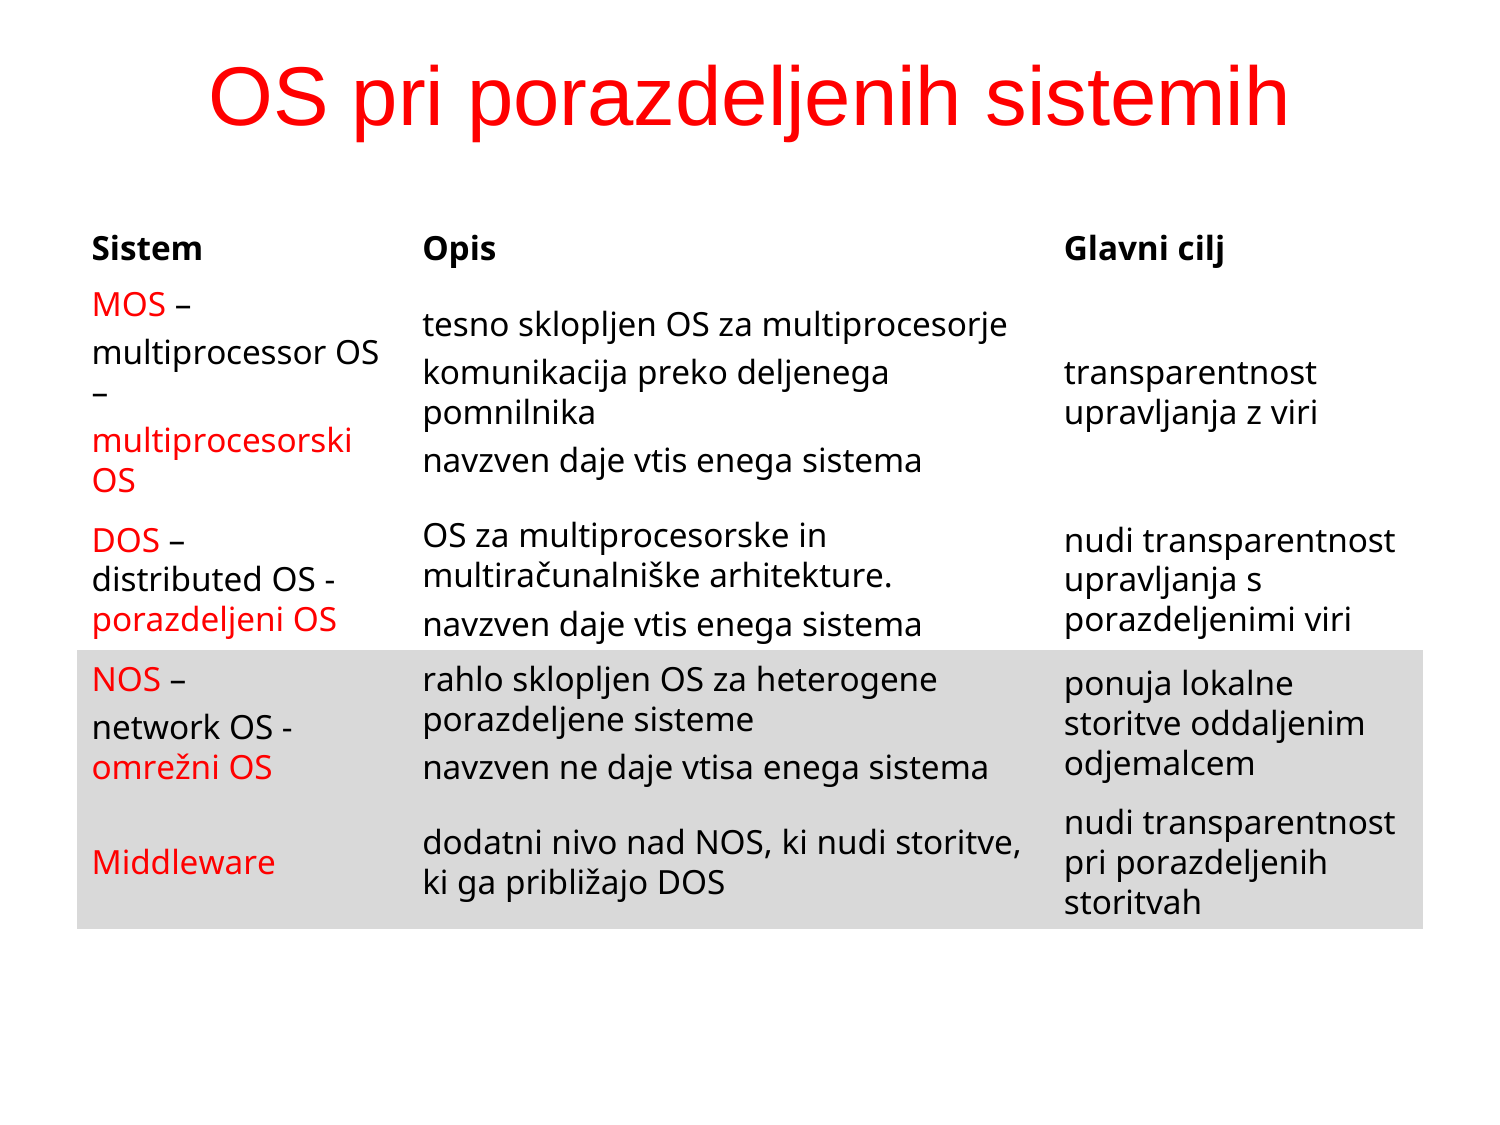

# OS pri porazdeljenih sistemih
| Sistem | Opis | Glavni cilj |
| --- | --- | --- |
| MOS – multiprocessor OS – multiprocesorski OS | tesno sklopljen OS za multiprocesorje komunikacija preko deljenega pomnilnika navzven daje vtis enega sistema | transparentnost upravljanja z viri |
| DOS – distributed OS - porazdeljeni OS | OS za multiprocesorske in multiračunalniške arhitekture. navzven daje vtis enega sistema | nudi transparentnost upravljanja s porazdeljenimi viri |
| NOS – network OS - omrežni OS | rahlo sklopljen OS za heterogene porazdeljene sisteme navzven ne daje vtisa enega sistema | ponuja lokalne storitve oddaljenim odjemalcem |
| Middleware | dodatni nivo nad NOS, ki nudi storitve, ki ga približajo DOS | nudi transparentnost pri porazdeljenih storitvah |